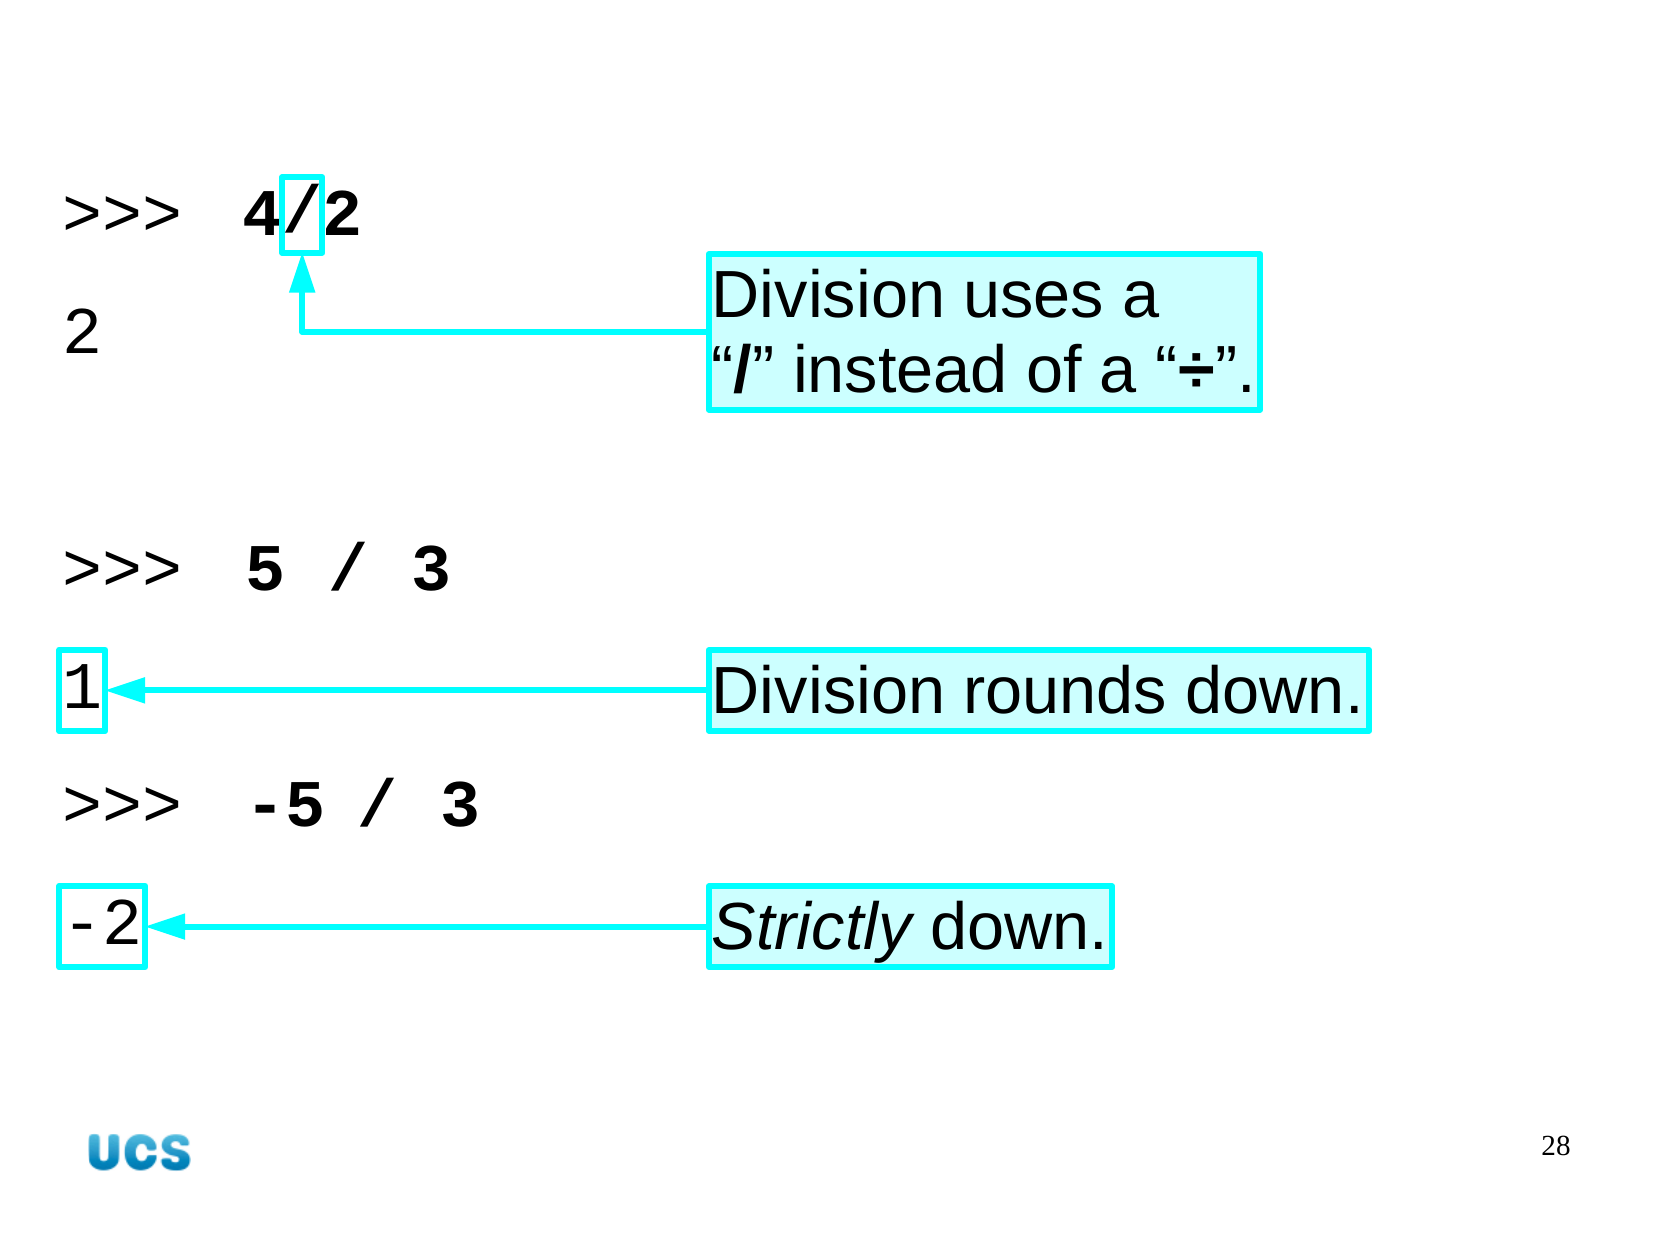

>>>
4
/
2
Division uses a
“/” instead of a “÷”.
2
>>>
5
/
3
1
Division rounds down.
>>>
-5
/
3
-2
Strictly down.
28